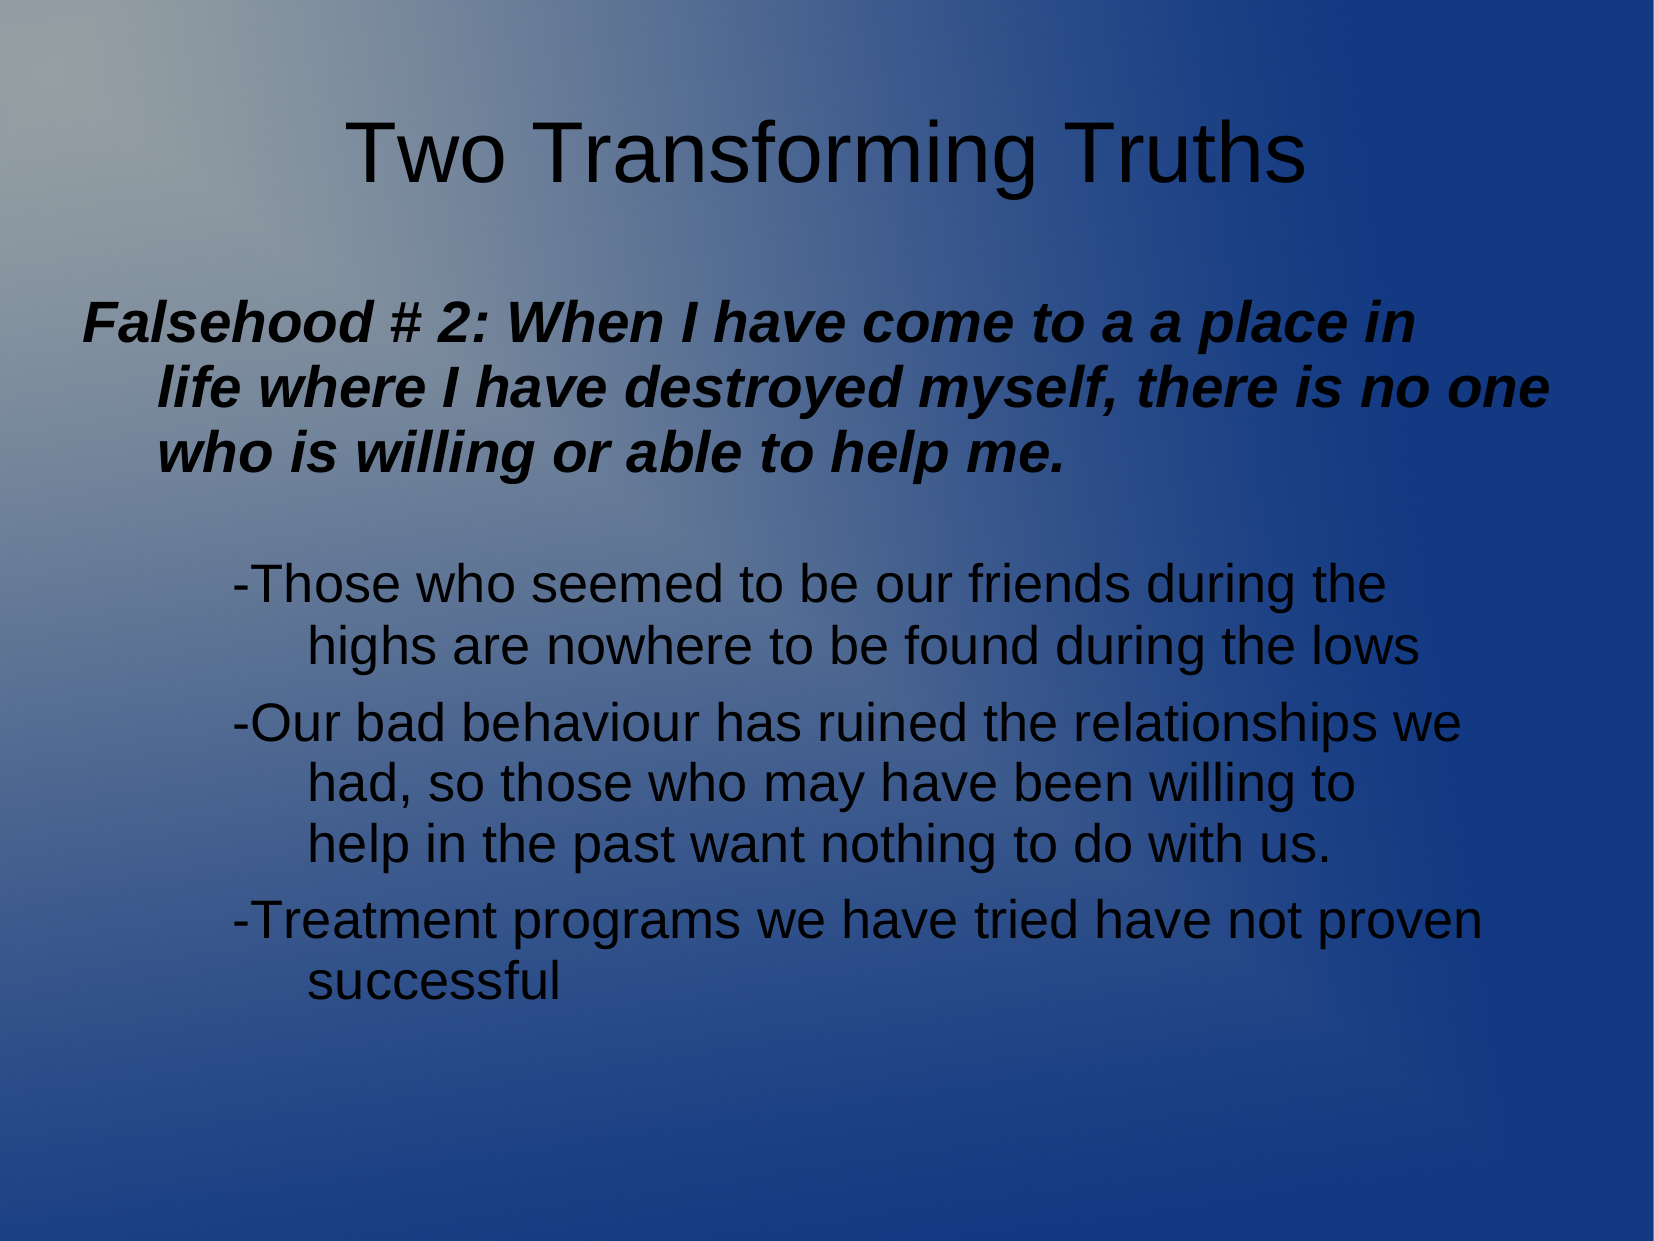

# Two Transforming Truths
Falsehood # 2: When I have come to a a place in 		life where I have destroyed myself, there is no one 	who is willing or able to help me.
		-Those who seemed to be our friends during the 					highs are nowhere to be found during the lows
		-Our bad behaviour has ruined the relationships we 				had, so those who may have been willing to 					help in the past want nothing to do with us.
		-Treatment programs we have tried have not proven 				successful